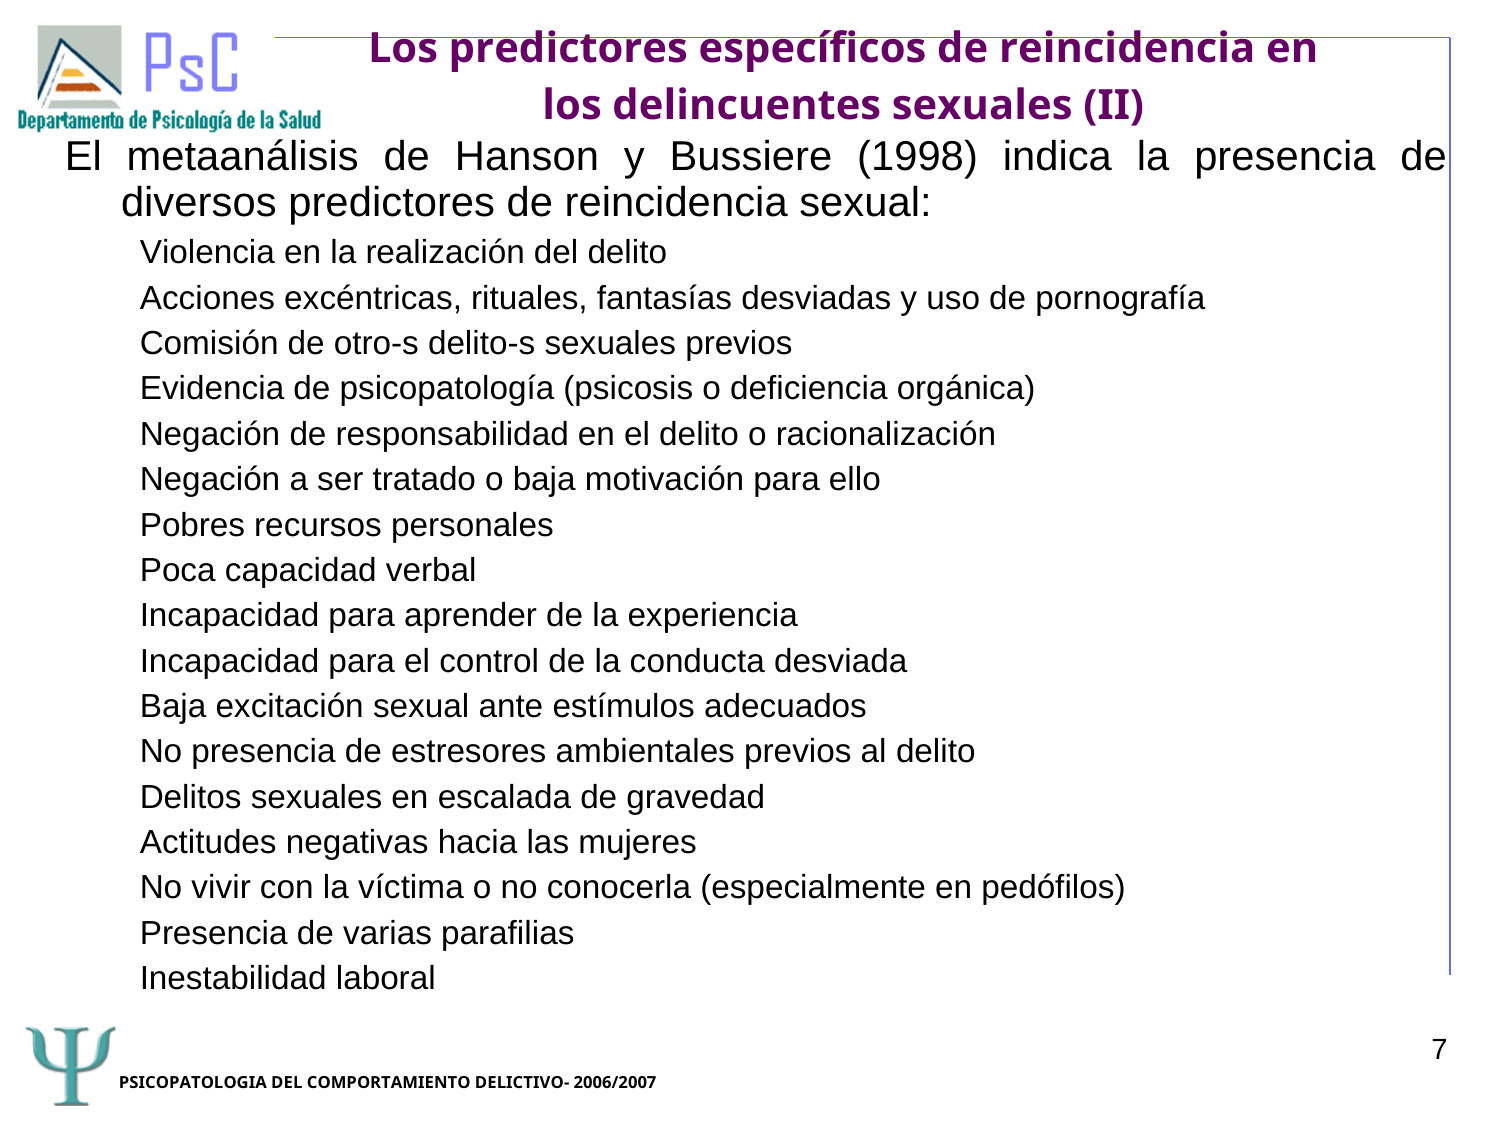

# Los predictores específicos de reincidencia en los delincuentes sexuales (II)
El metaanálisis de Hanson y Bussiere (1998) indica la presencia de diversos predictores de reincidencia sexual:
Violencia en la realización del delito
Acciones excéntricas, rituales, fantasías desviadas y uso de pornografía
Comisión de otro-s delito-s sexuales previos
Evidencia de psicopatología (psicosis o deficiencia orgánica)
Negación de responsabilidad en el delito o racionalización
Negación a ser tratado o baja motivación para ello
Pobres recursos personales
Poca capacidad verbal
Incapacidad para aprender de la experiencia
Incapacidad para el control de la conducta desviada
Baja excitación sexual ante estímulos adecuados
No presencia de estresores ambientales previos al delito
Delitos sexuales en escalada de gravedad
Actitudes negativas hacia las mujeres
No vivir con la víctima o no conocerla (especialmente en pedófilos)
Presencia de varias parafilias
Inestabilidad laboral
7